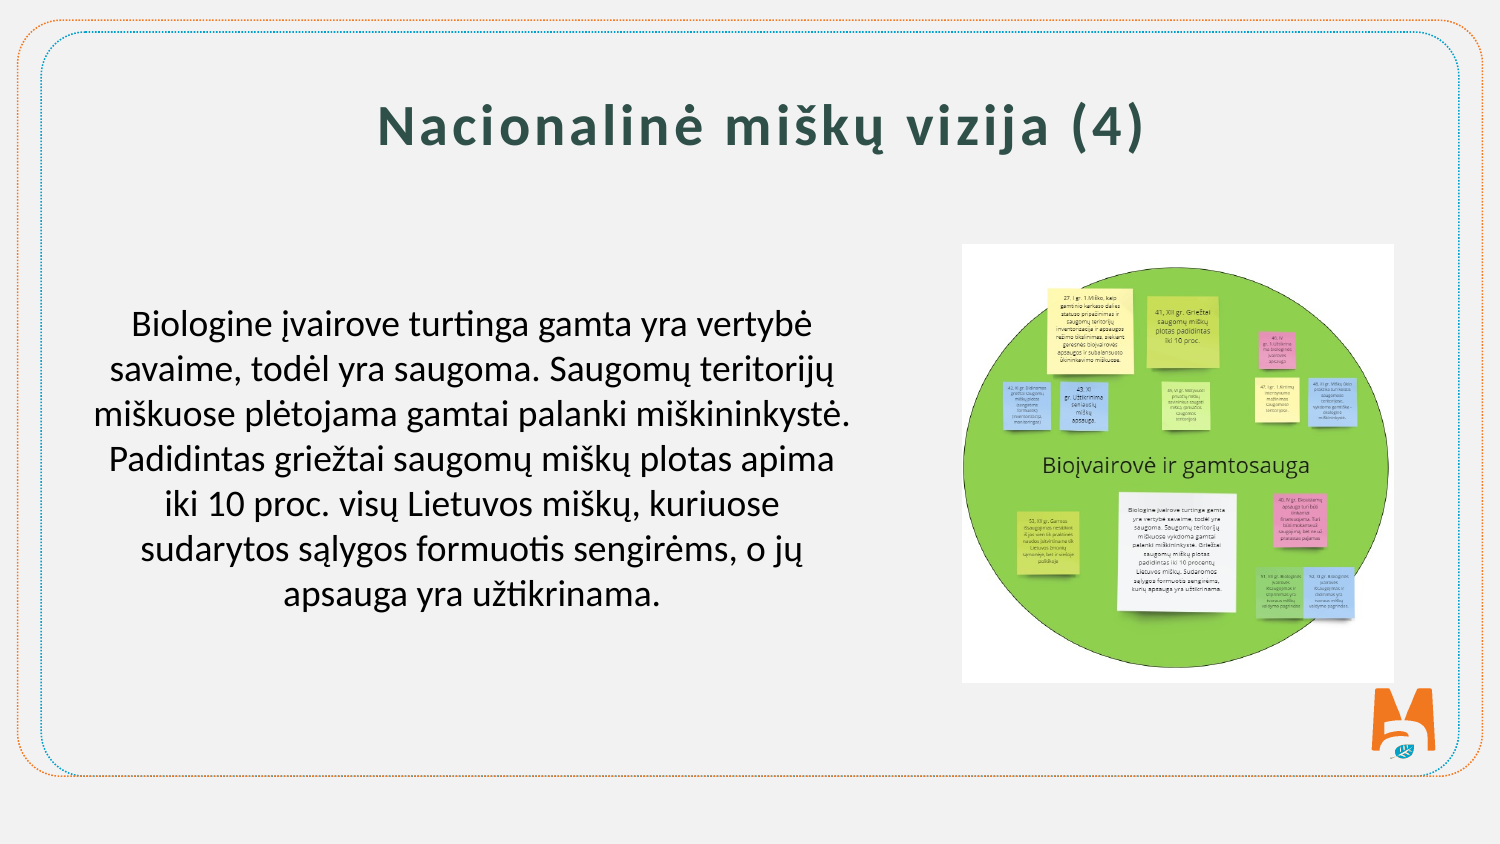

Nacionalinė miškų vizija (4)
Biologine įvairove turtinga gamta yra vertybė savaime, todėl yra saugoma. Saugomų teritorijų miškuose plėtojama gamtai palanki miškininkystė. Padidintas griežtai saugomų miškų plotas apima iki 10 proc. visų Lietuvos miškų, kuriuose sudarytos sąlygos formuotis sengirėms, o jų apsauga yra užtikrinama.